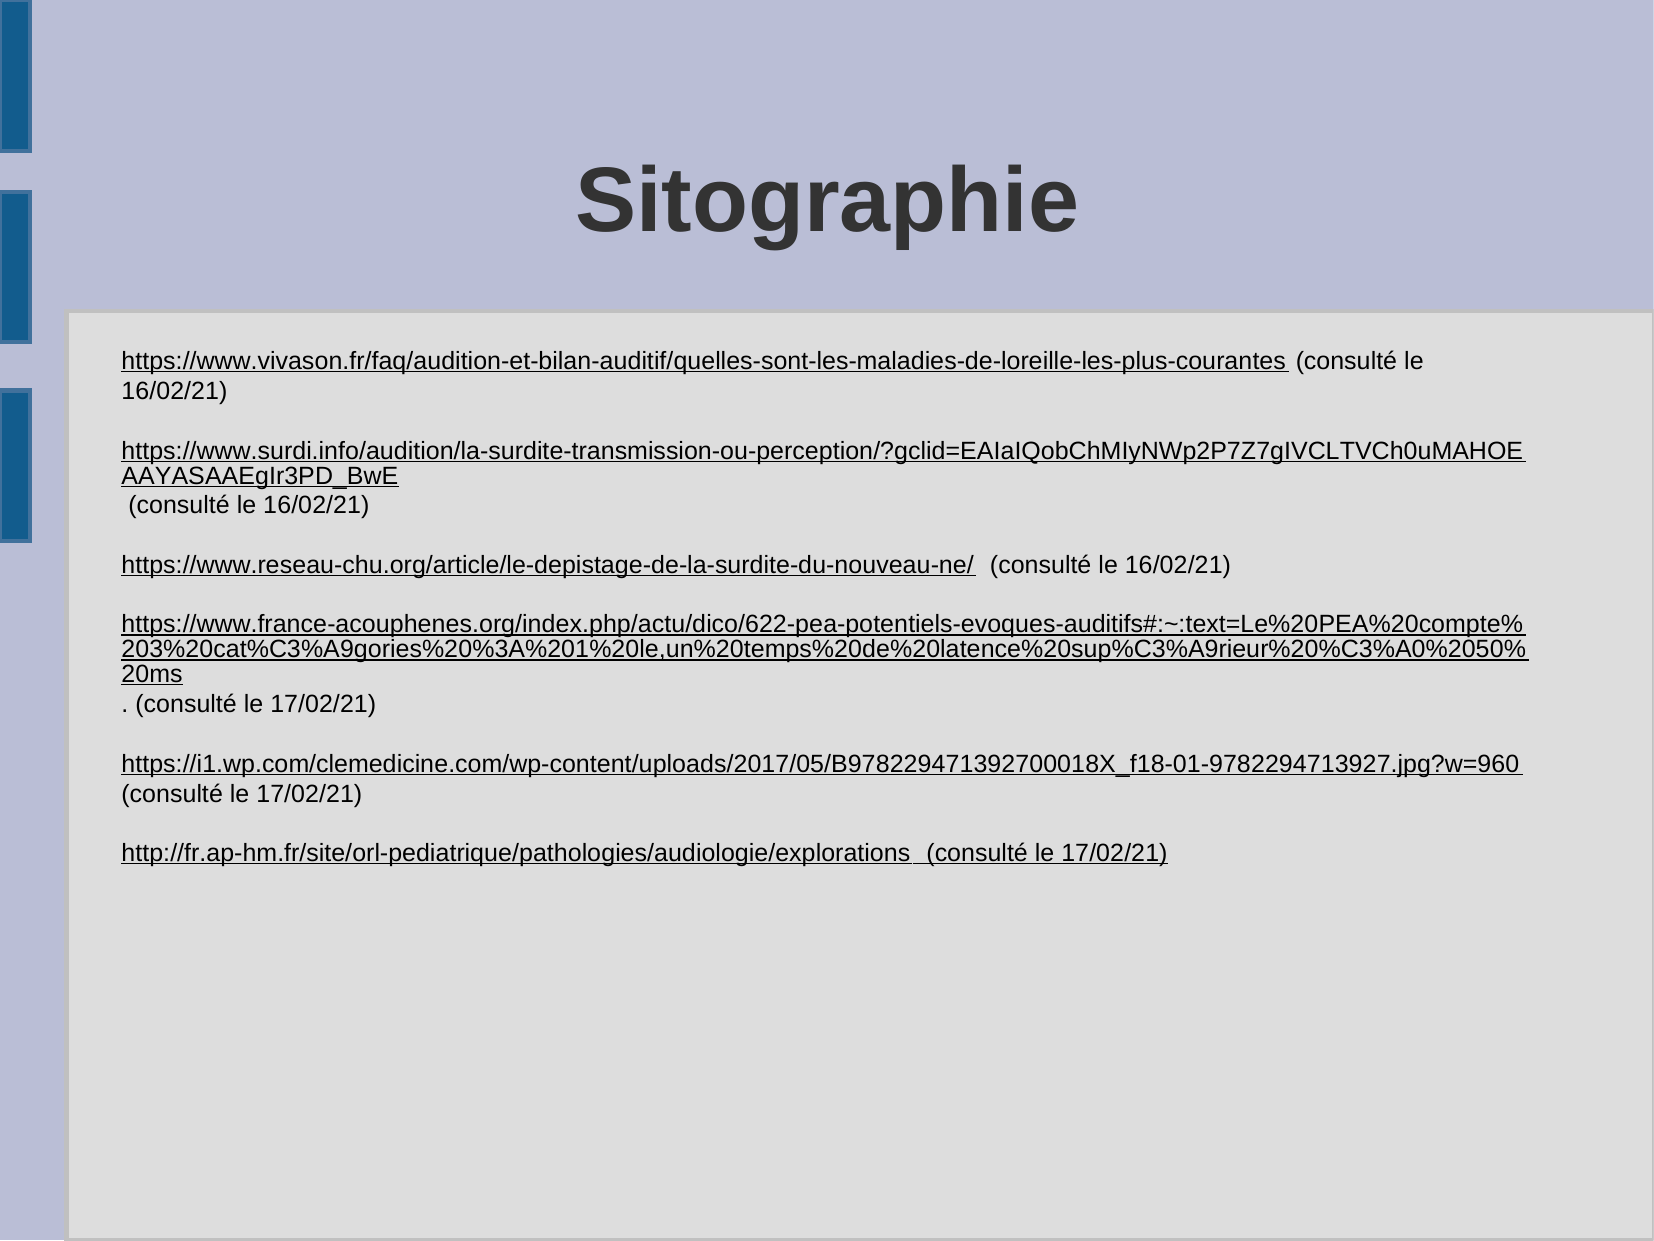

# Sitographie
https://www.vivason.fr/faq/audition-et-bilan-auditif/quelles-sont-les-maladies-de-loreille-les-plus-courantes (consulté le 16/02/21)
https://www.surdi.info/audition/la-surdite-transmission-ou-perception/?gclid=EAIaIQobChMIyNWp2P7Z7gIVCLTVCh0uMAHOEAAYASAAEgIr3PD_BwE (consulté le 16/02/21)
https://www.reseau-chu.org/article/le-depistage-de-la-surdite-du-nouveau-ne/  (consulté le 16/02/21)
https://www.france-acouphenes.org/index.php/actu/dico/622-pea-potentiels-evoques-auditifs#:~:text=Le%20PEA%20compte%203%20cat%C3%A9gories%20%3A%201%20le,un%20temps%20de%20latence%20sup%C3%A9rieur%20%C3%A0%2050%20ms. (consulté le 17/02/21)
https://i1.wp.com/clemedicine.com/wp-content/uploads/2017/05/B978229471392700018X_f18-01-9782294713927.jpg?w=960  (consulté le 17/02/21)
http://fr.ap-hm.fr/site/orl-pediatrique/pathologies/audiologie/explorations (consulté le 17/02/21)